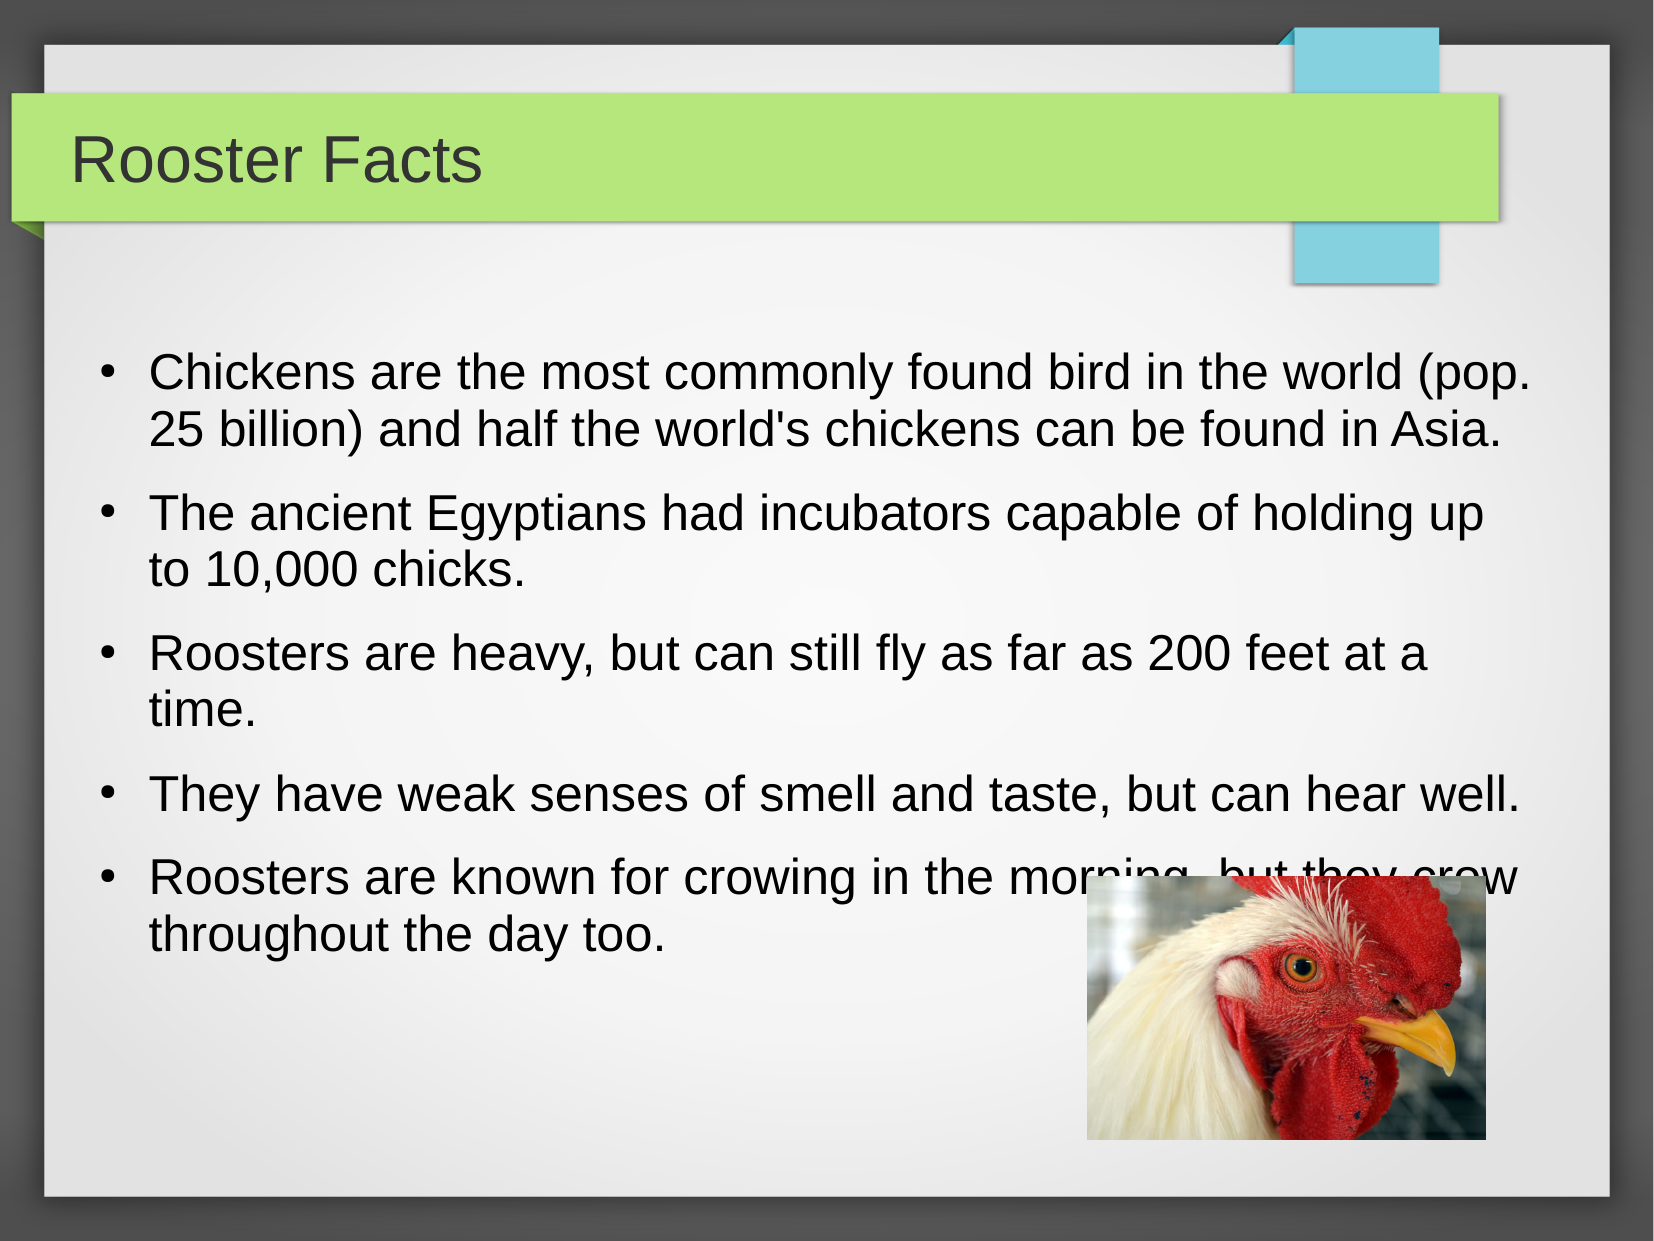

# Rooster Facts
Chickens are the most commonly found bird in the world (pop. 25 billion) and half the world's chickens can be found in Asia.
The ancient Egyptians had incubators capable of holding up to 10,000 chicks.
Roosters are heavy, but can still fly as far as 200 feet at a time.
They have weak senses of smell and taste, but can hear well.
Roosters are known for crowing in the morning, but they crow throughout the day too.